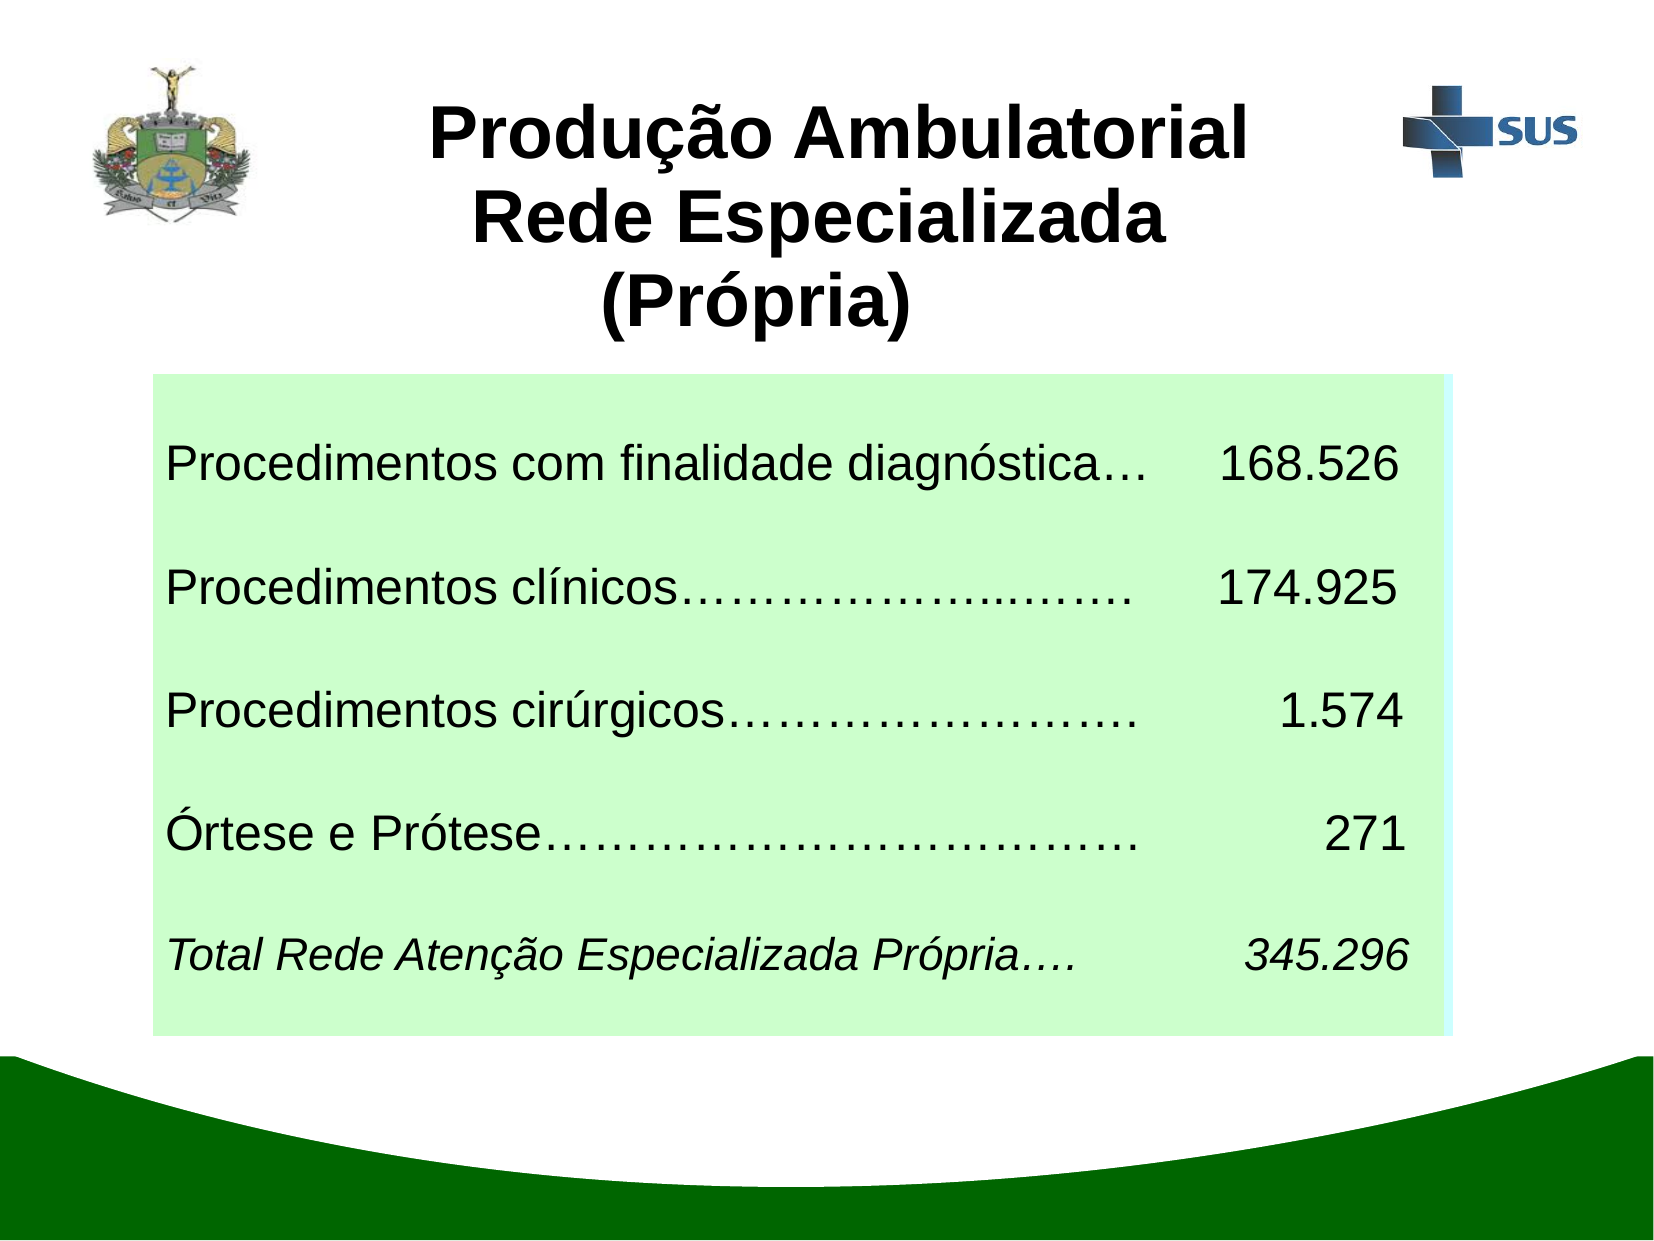

Produção Ambulatorial
 Rede Especializada
(Própria)
| Procedimentos com finalidade diagnóstica… 168.526 Procedimentos clínicos………………...……. 174.925 Procedimentos cirúrgicos……………………. 1.574 Órtese e Prótese……………………………… 271 Total Rede Atenção Especializada Própria…. 345.296 | |
| --- | --- |
| | |